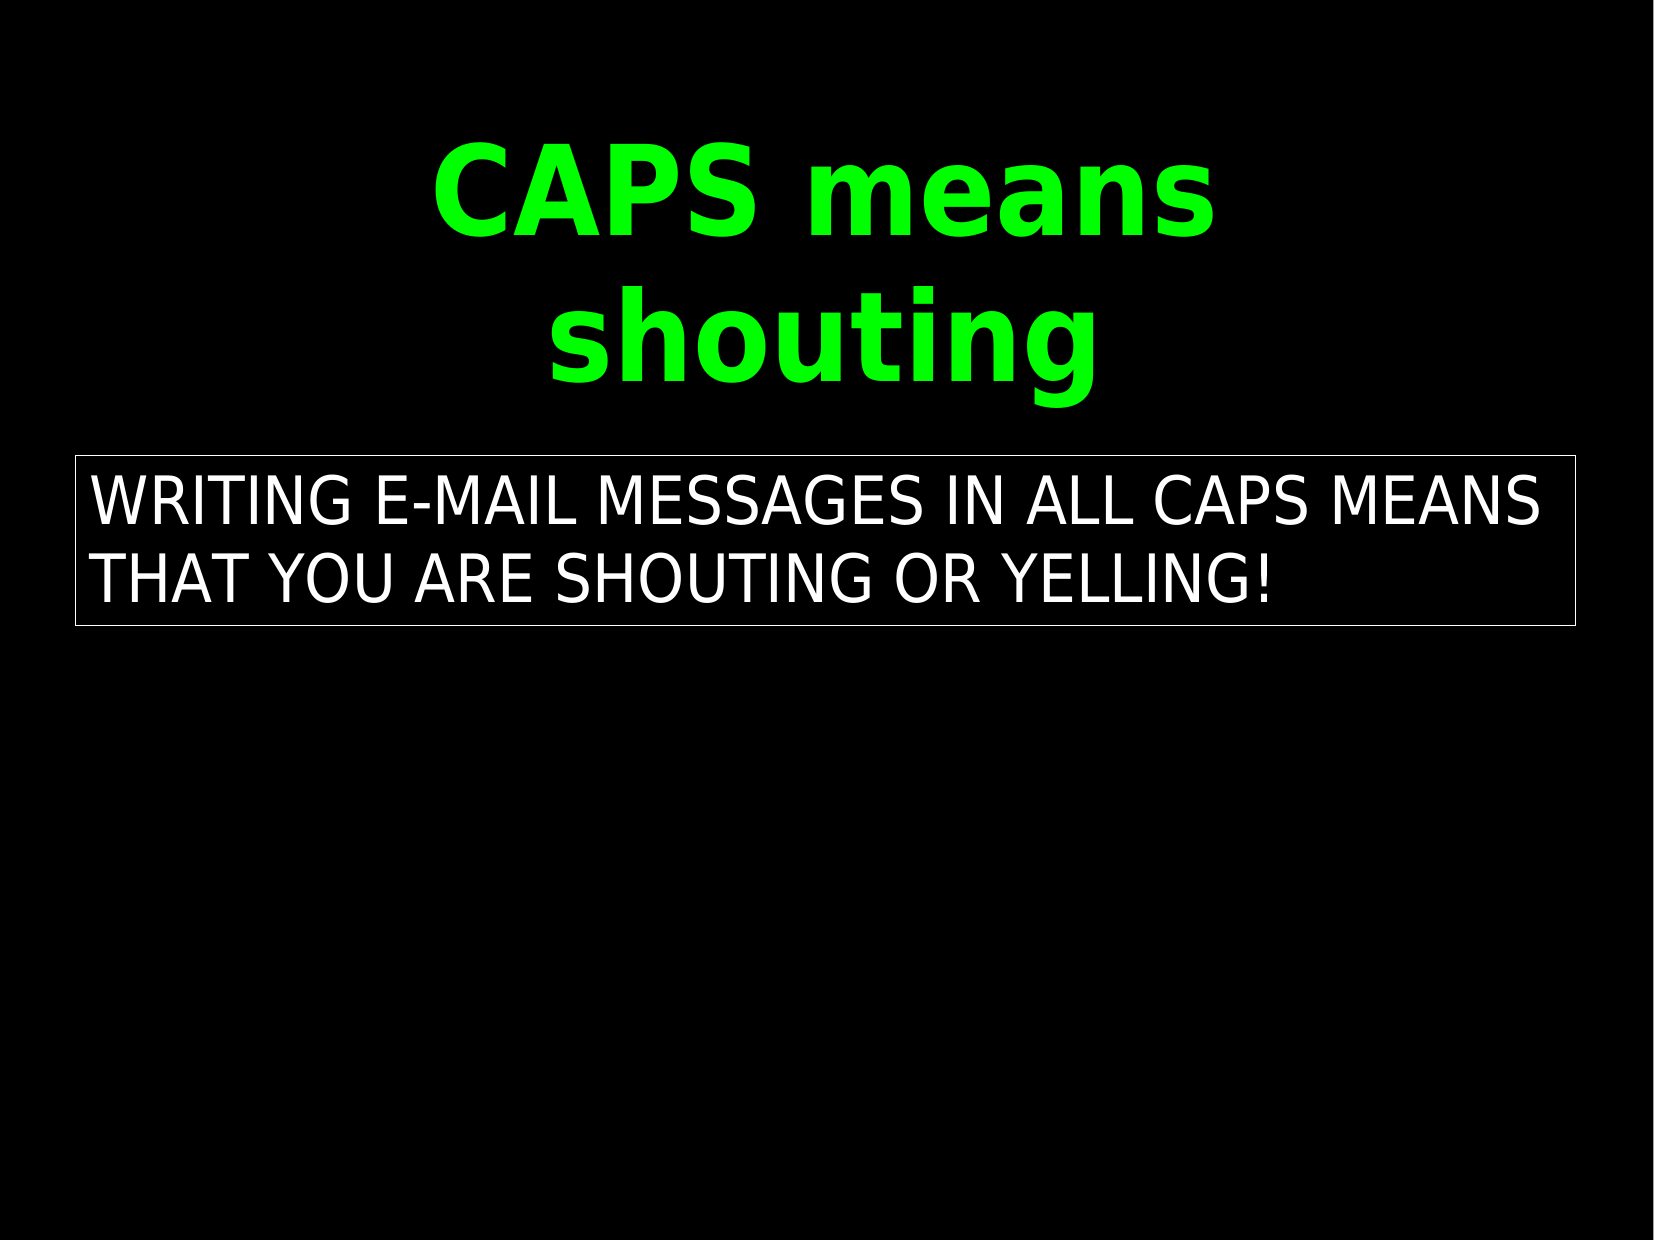

CAPS means shouting
WRITING E-MAIL MESSAGES IN ALL CAPS MEANS THAT YOU ARE SHOUTING OR YELLING!